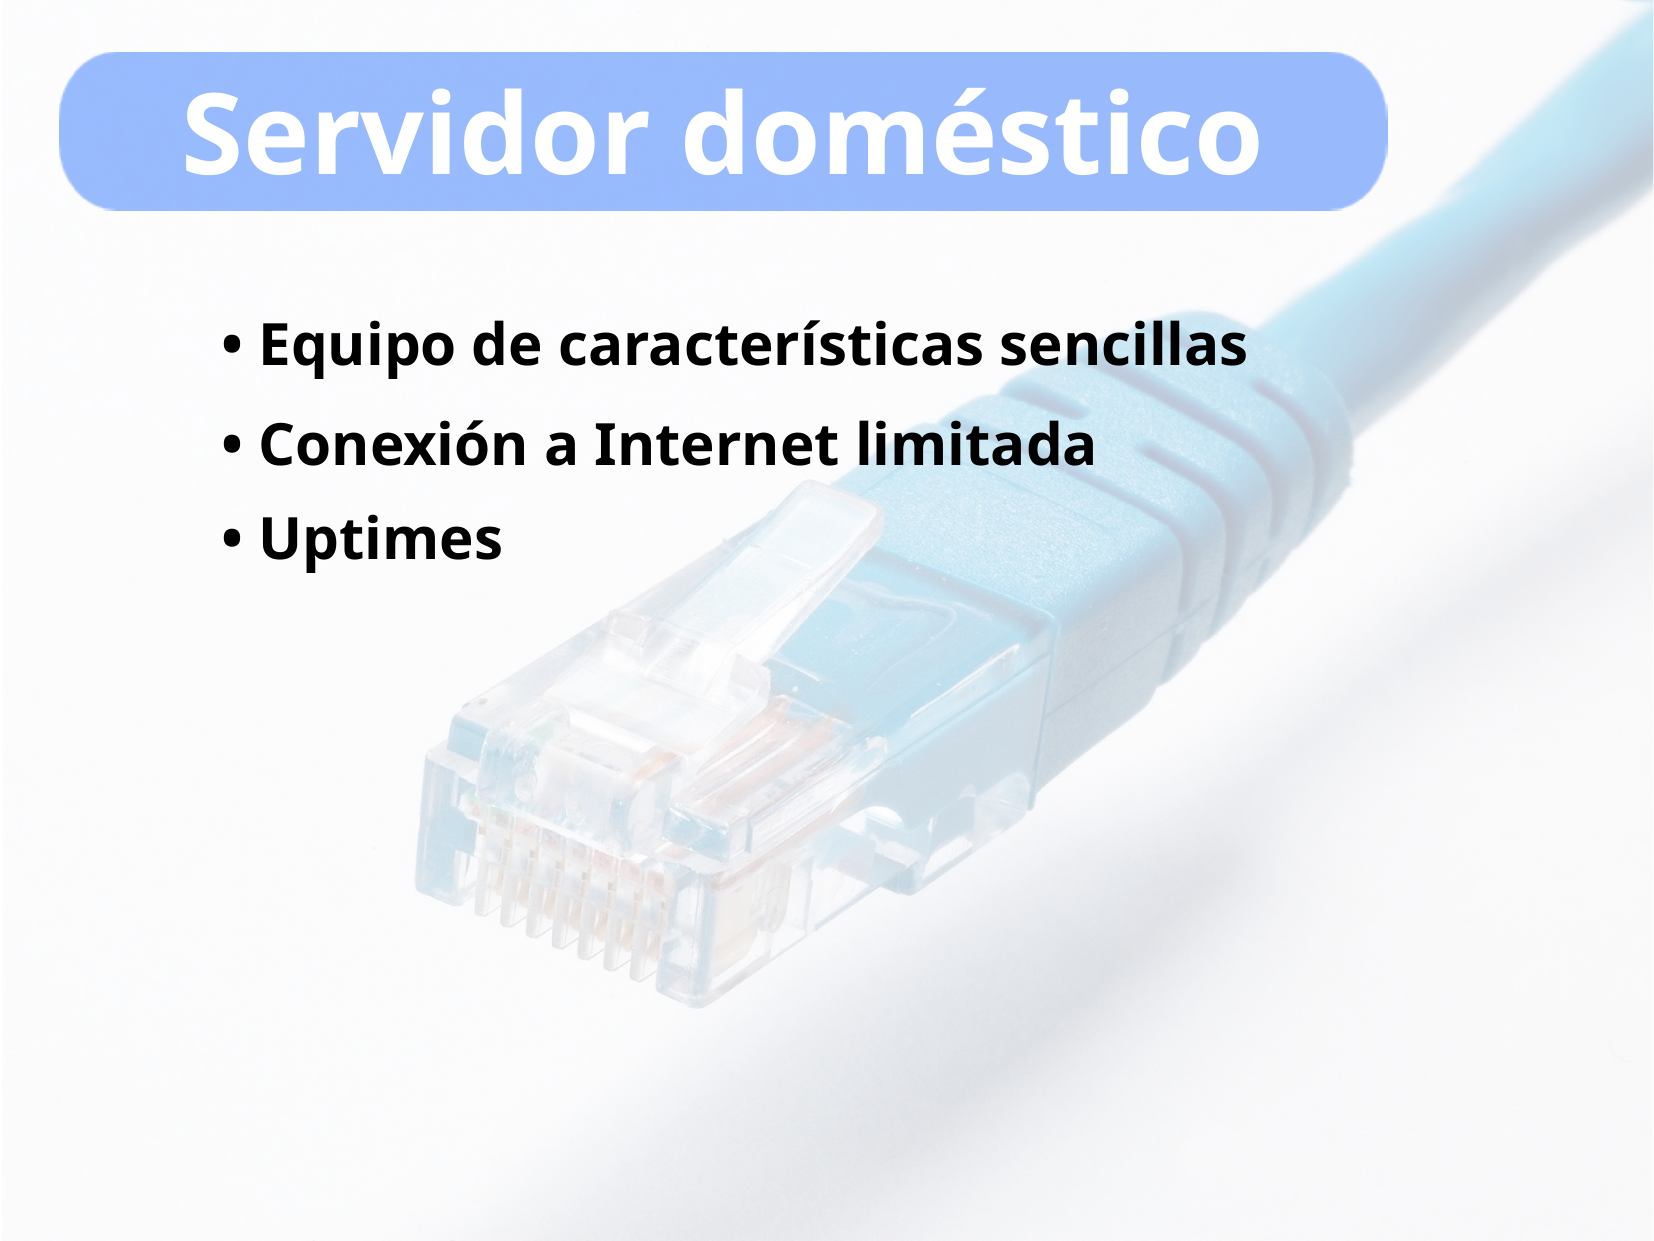

Servidor doméstico
• Equipo de características sencillas
• Conexión a Internet limitada
• Uptimes